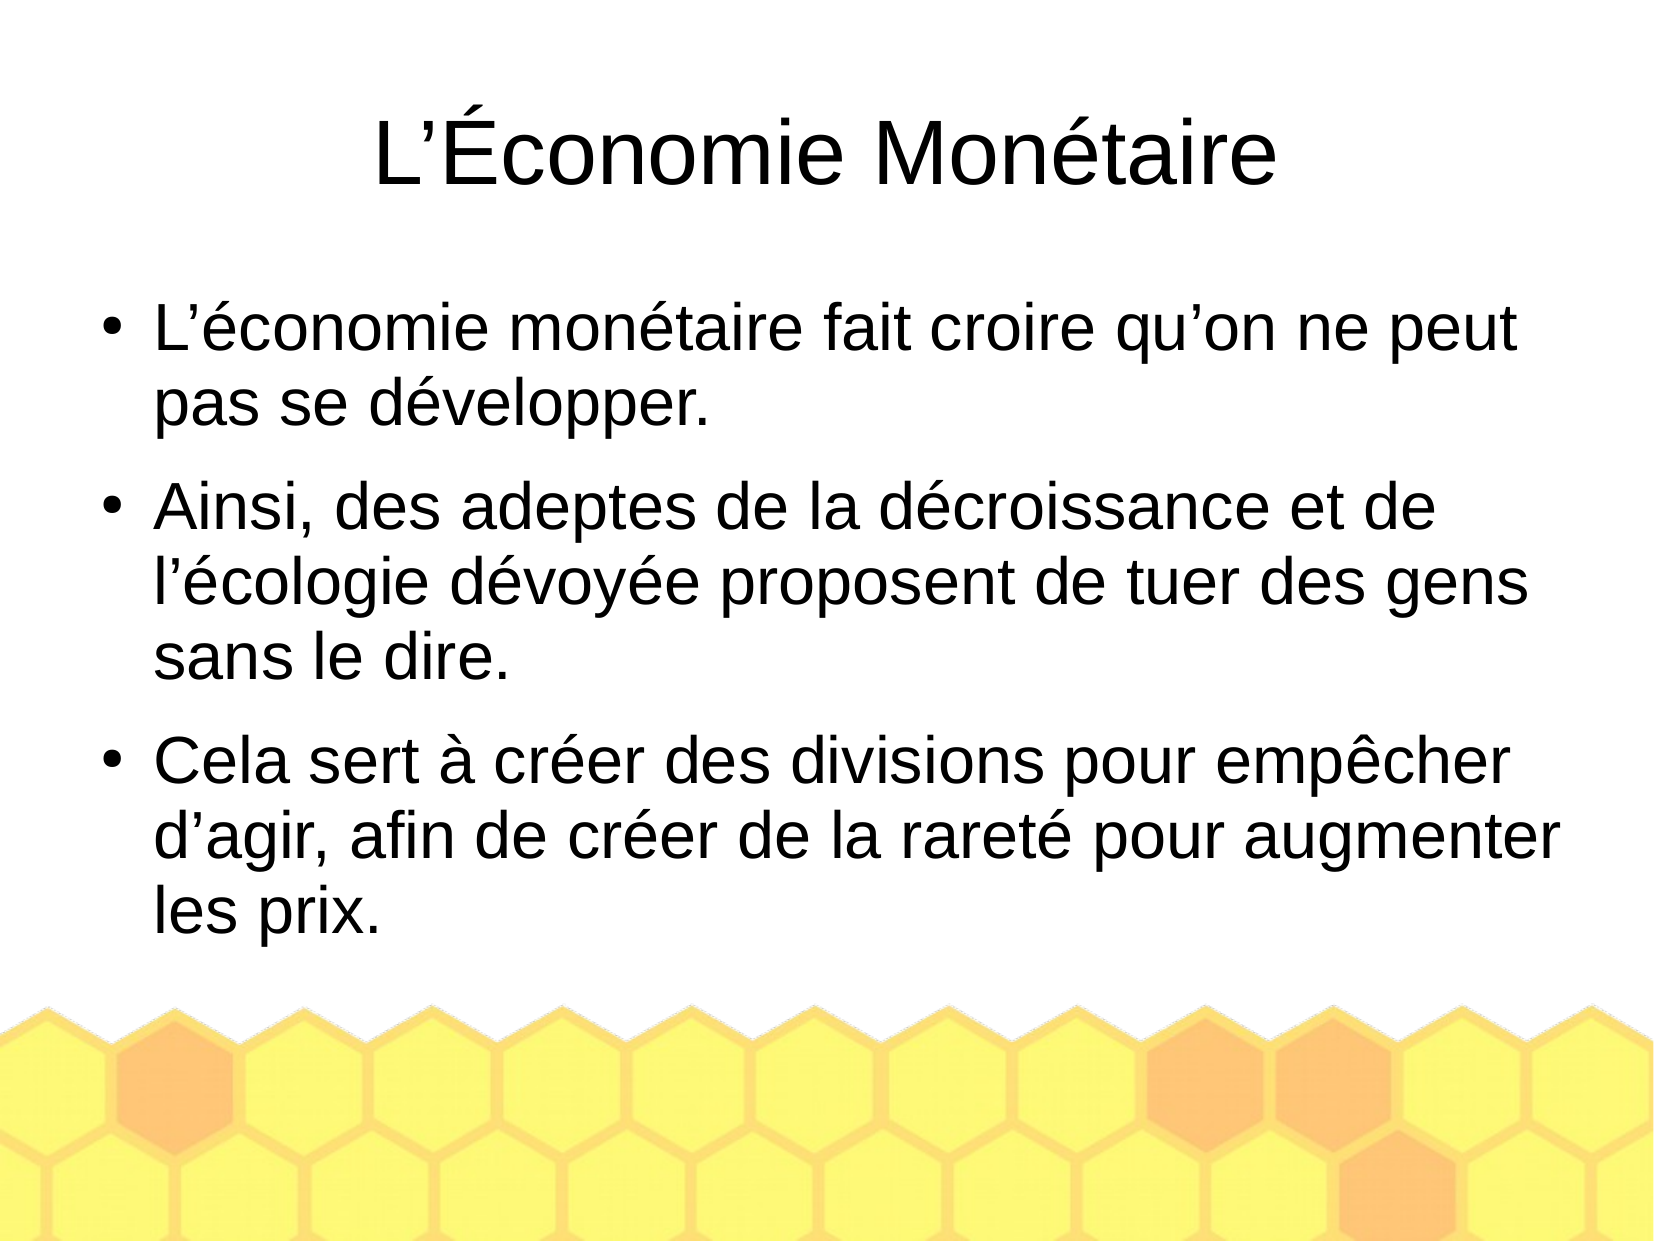

# L’Économie Monétaire
L’économie monétaire fait croire qu’on ne peut pas se développer.
Ainsi, des adeptes de la décroissance et de l’écologie dévoyée proposent de tuer des gens sans le dire.
Cela sert à créer des divisions pour empêcher d’agir, afin de créer de la rareté pour augmenter les prix.